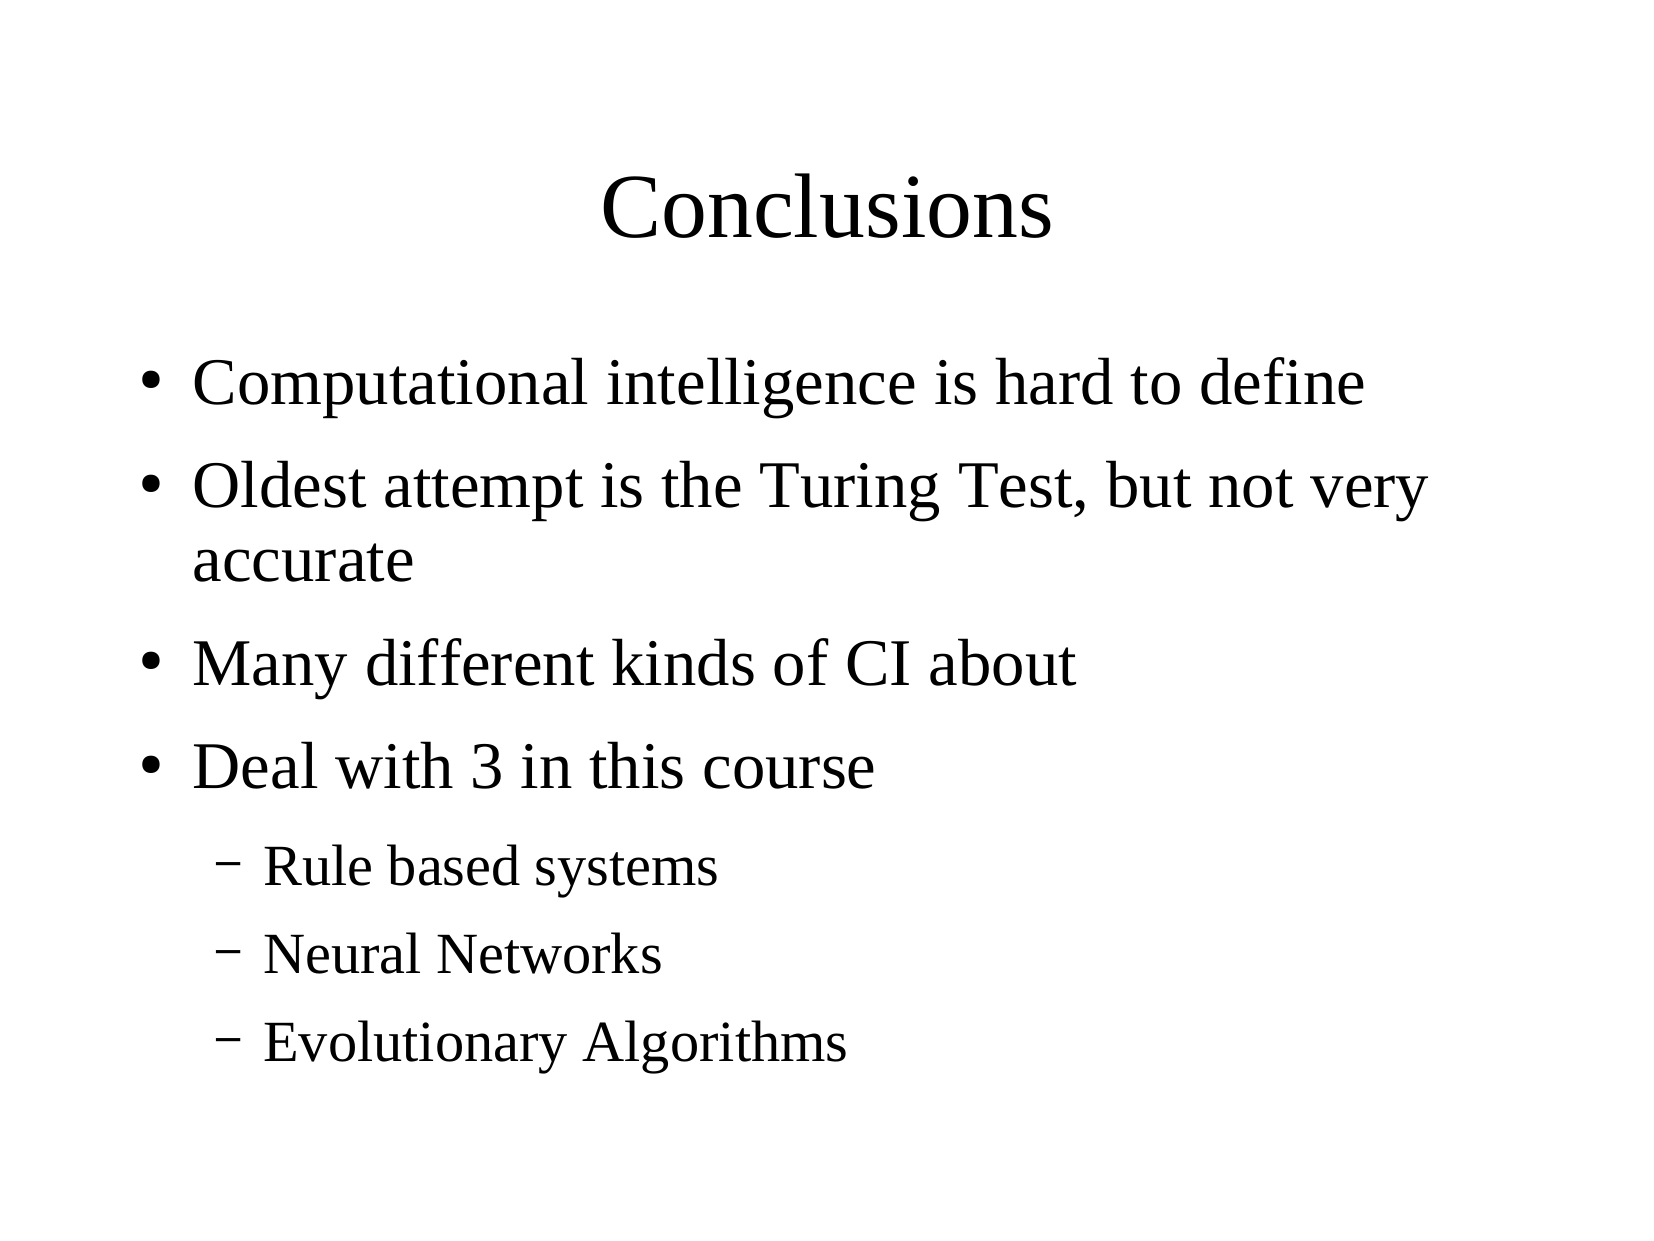

# Conclusions
Computational intelligence is hard to define
Oldest attempt is the Turing Test, but not very accurate
Many different kinds of CI about
Deal with 3 in this course
Rule based systems
Neural Networks
Evolutionary Algorithms